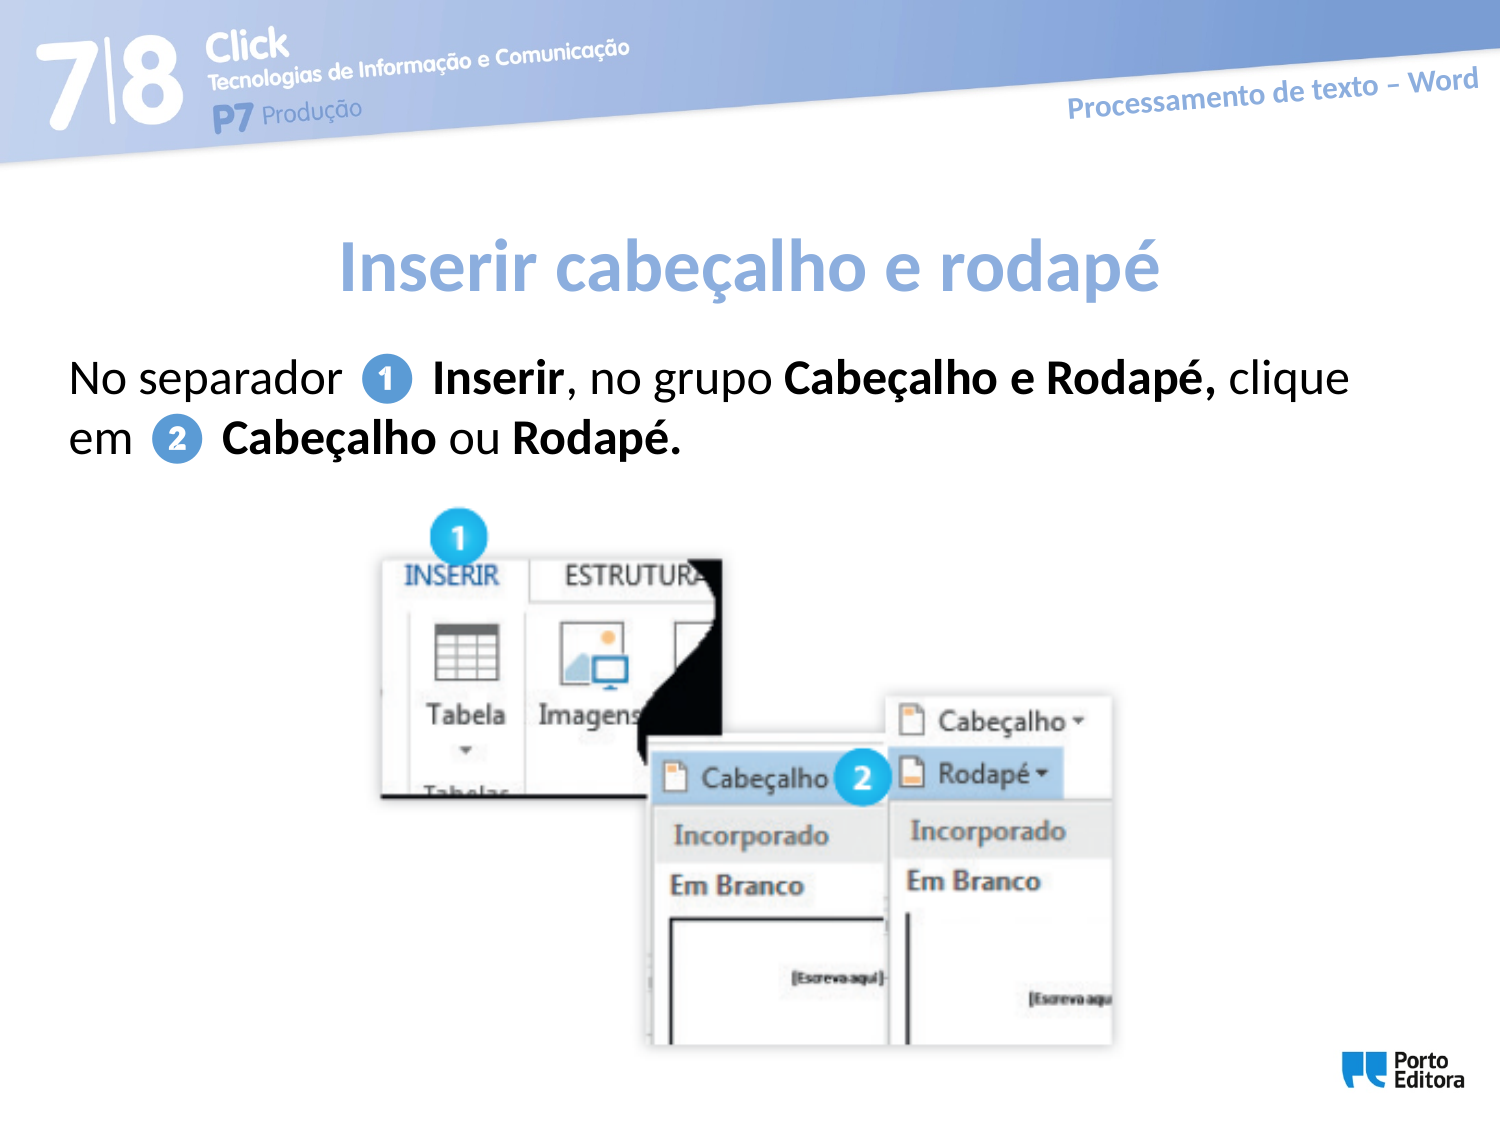

Processamento de texto – Word
Inserir cabeçalho e rodapé
No separador ❶ Inserir, no grupo Cabeçalho e Rodapé, clique em ❷ Cabeçalho ou Rodapé.